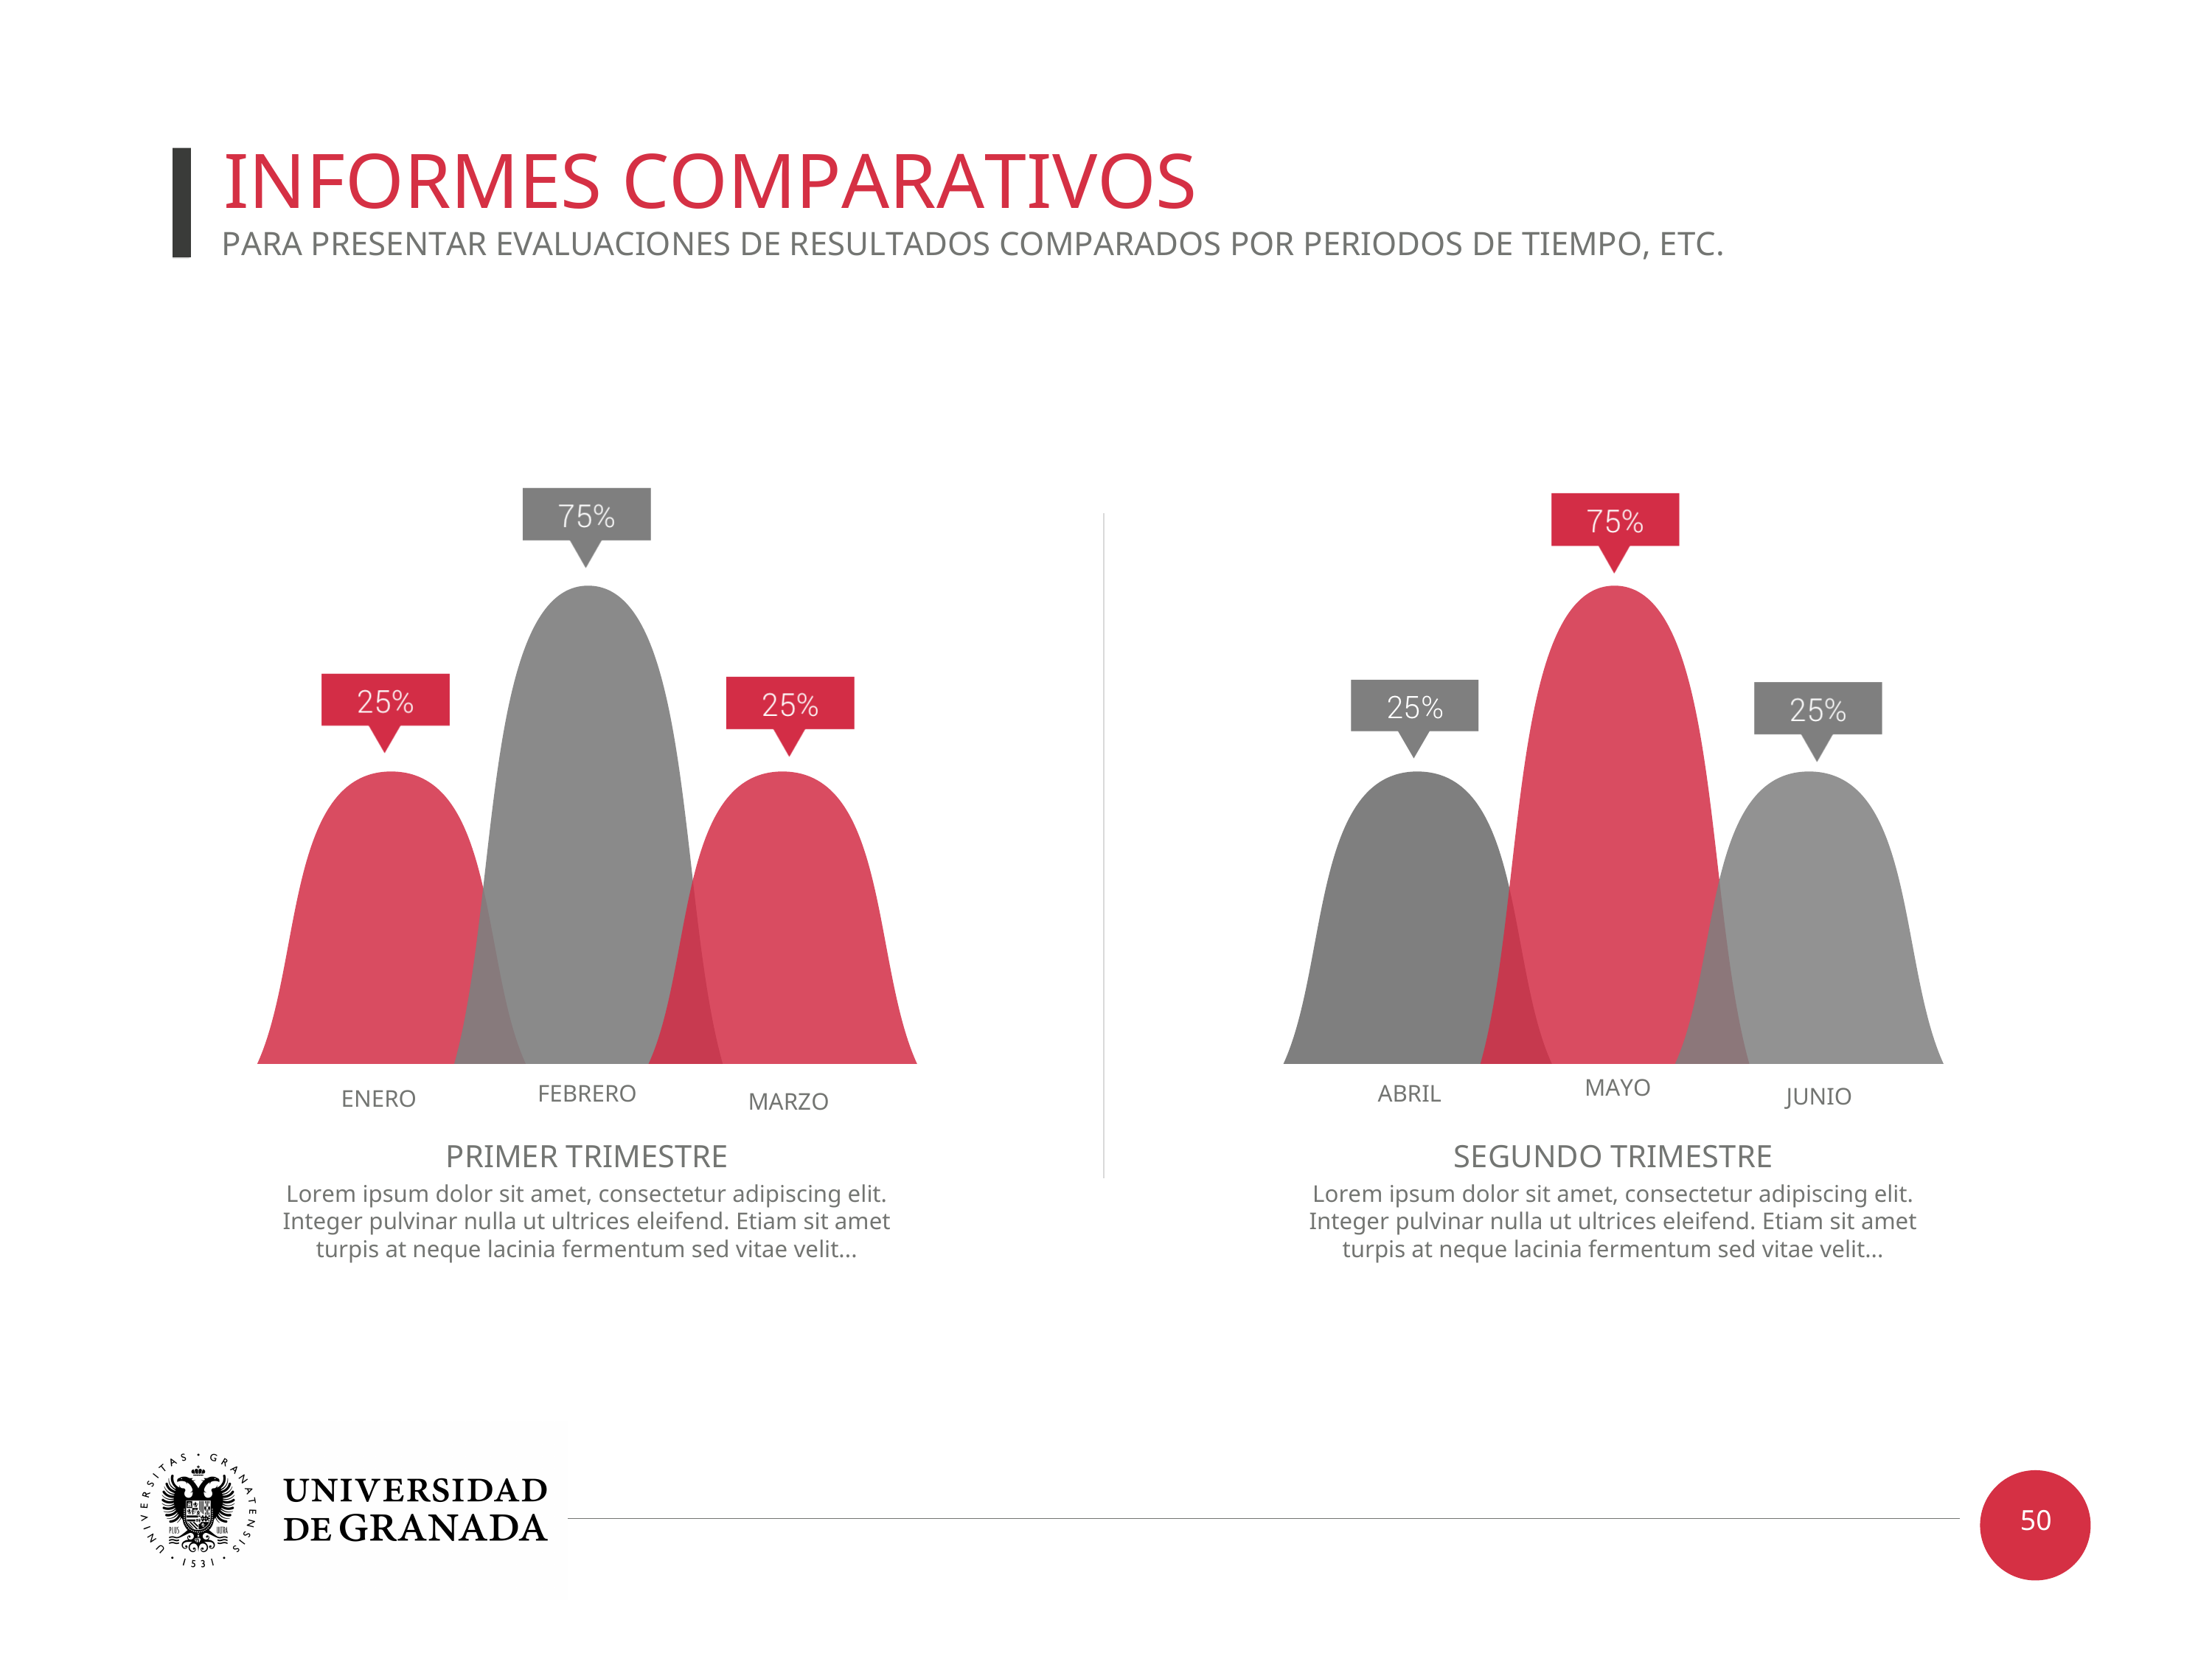

INFORMES COMPARATIVOS
PARA PRESENTAR EVALUACIONES DE RESULTADOS COMPARADOS POR PERIODOS DE TIEMPO, ETC.
MAYO
FEBRERO
ABRIL
JUNIO
ENERO
MARZO
PRIMER TRIMESTRE
Lorem ipsum dolor sit amet, consectetur adipiscing elit. Integer pulvinar nulla ut ultrices eleifend. Etiam sit amet turpis at neque lacinia fermentum sed vitae velit...
SEGUNDO TRIMESTRE
Lorem ipsum dolor sit amet, consectetur adipiscing elit. Integer pulvinar nulla ut ultrices eleifend. Etiam sit amet turpis at neque lacinia fermentum sed vitae velit...